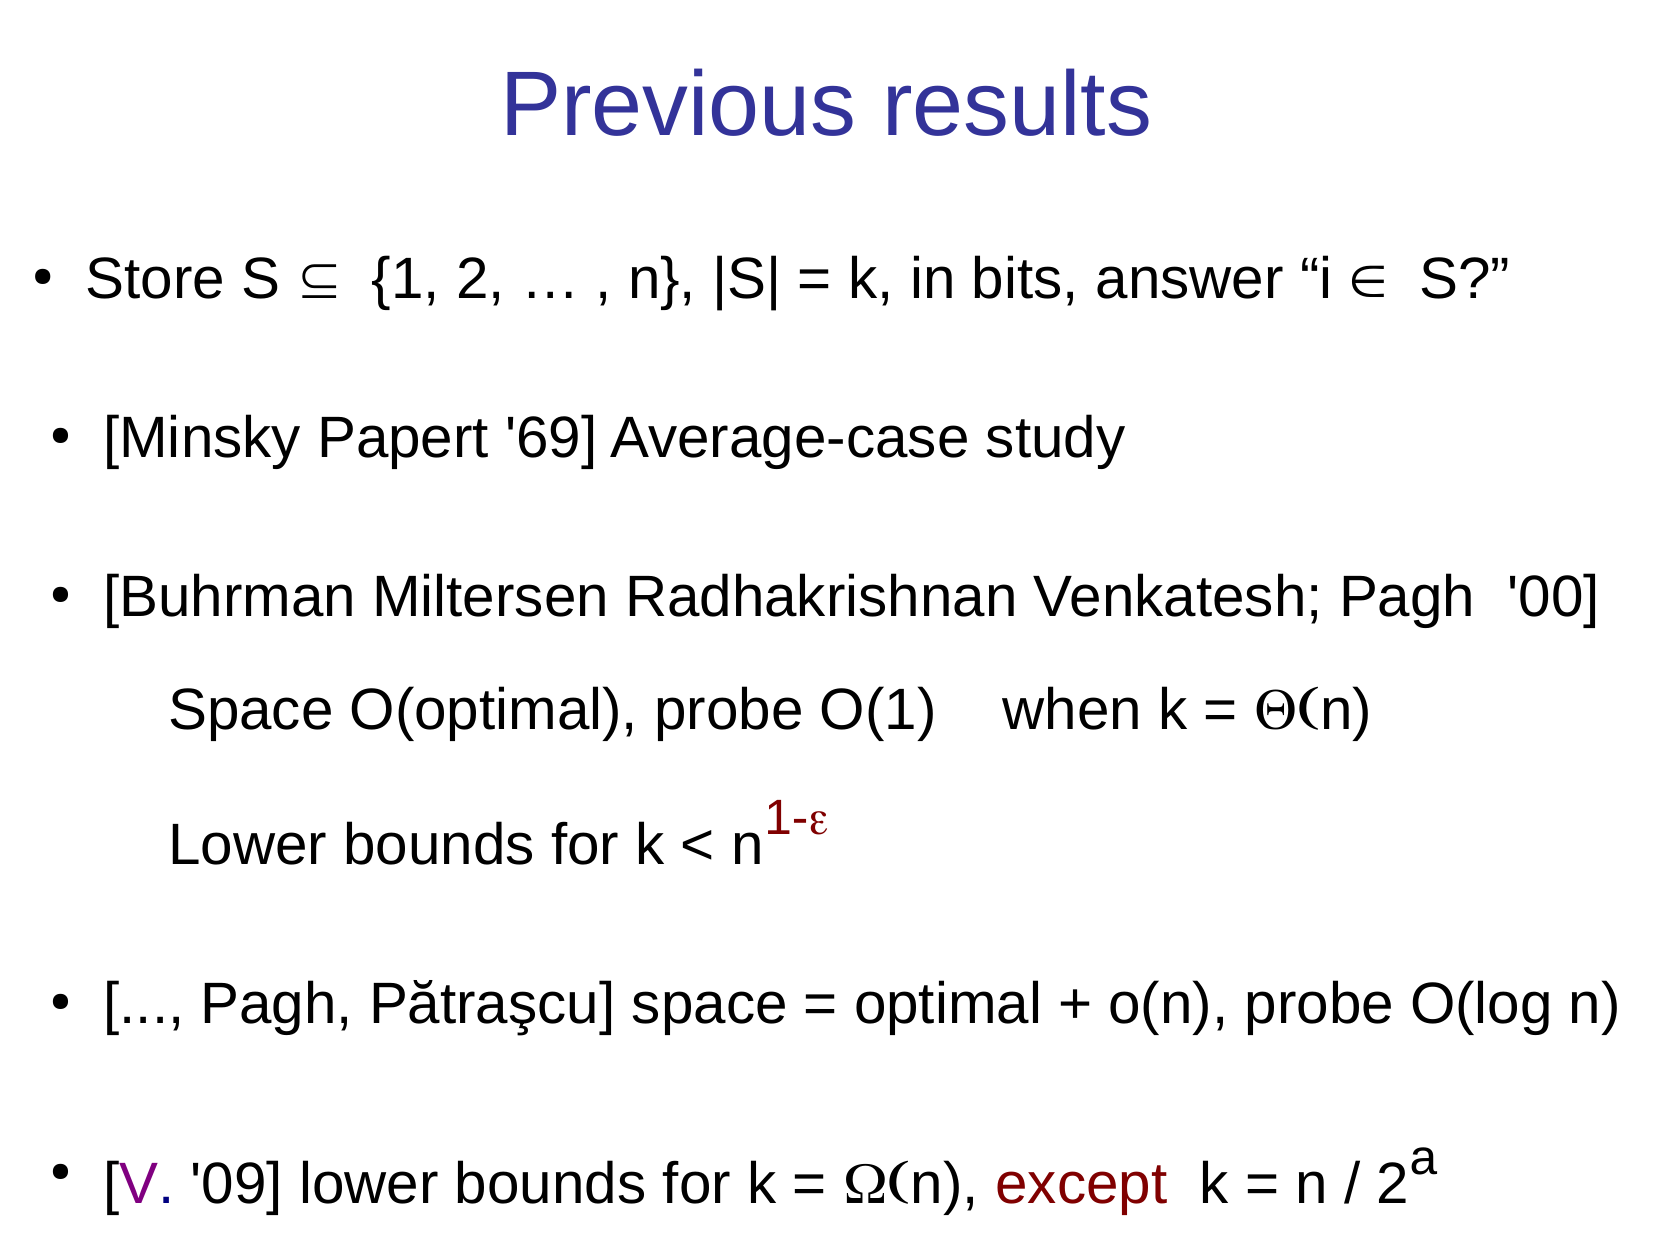

Previous results
# Store S  {1, 2, … , n}, |S| = k, in bits, answer “i  S?”
[Minsky Papert '69] Average-case study
[Buhrman Miltersen Radhakrishnan Venkatesh; Pagh '00]
 Space O(optimal), probe O(1) when k = (n)
 Lower bounds for k < n1-
[..., Pagh, Pătraşcu] space = optimal + o(n), probe O(log n)
[V. '09] lower bounds for k = (n), except k = n / 2a